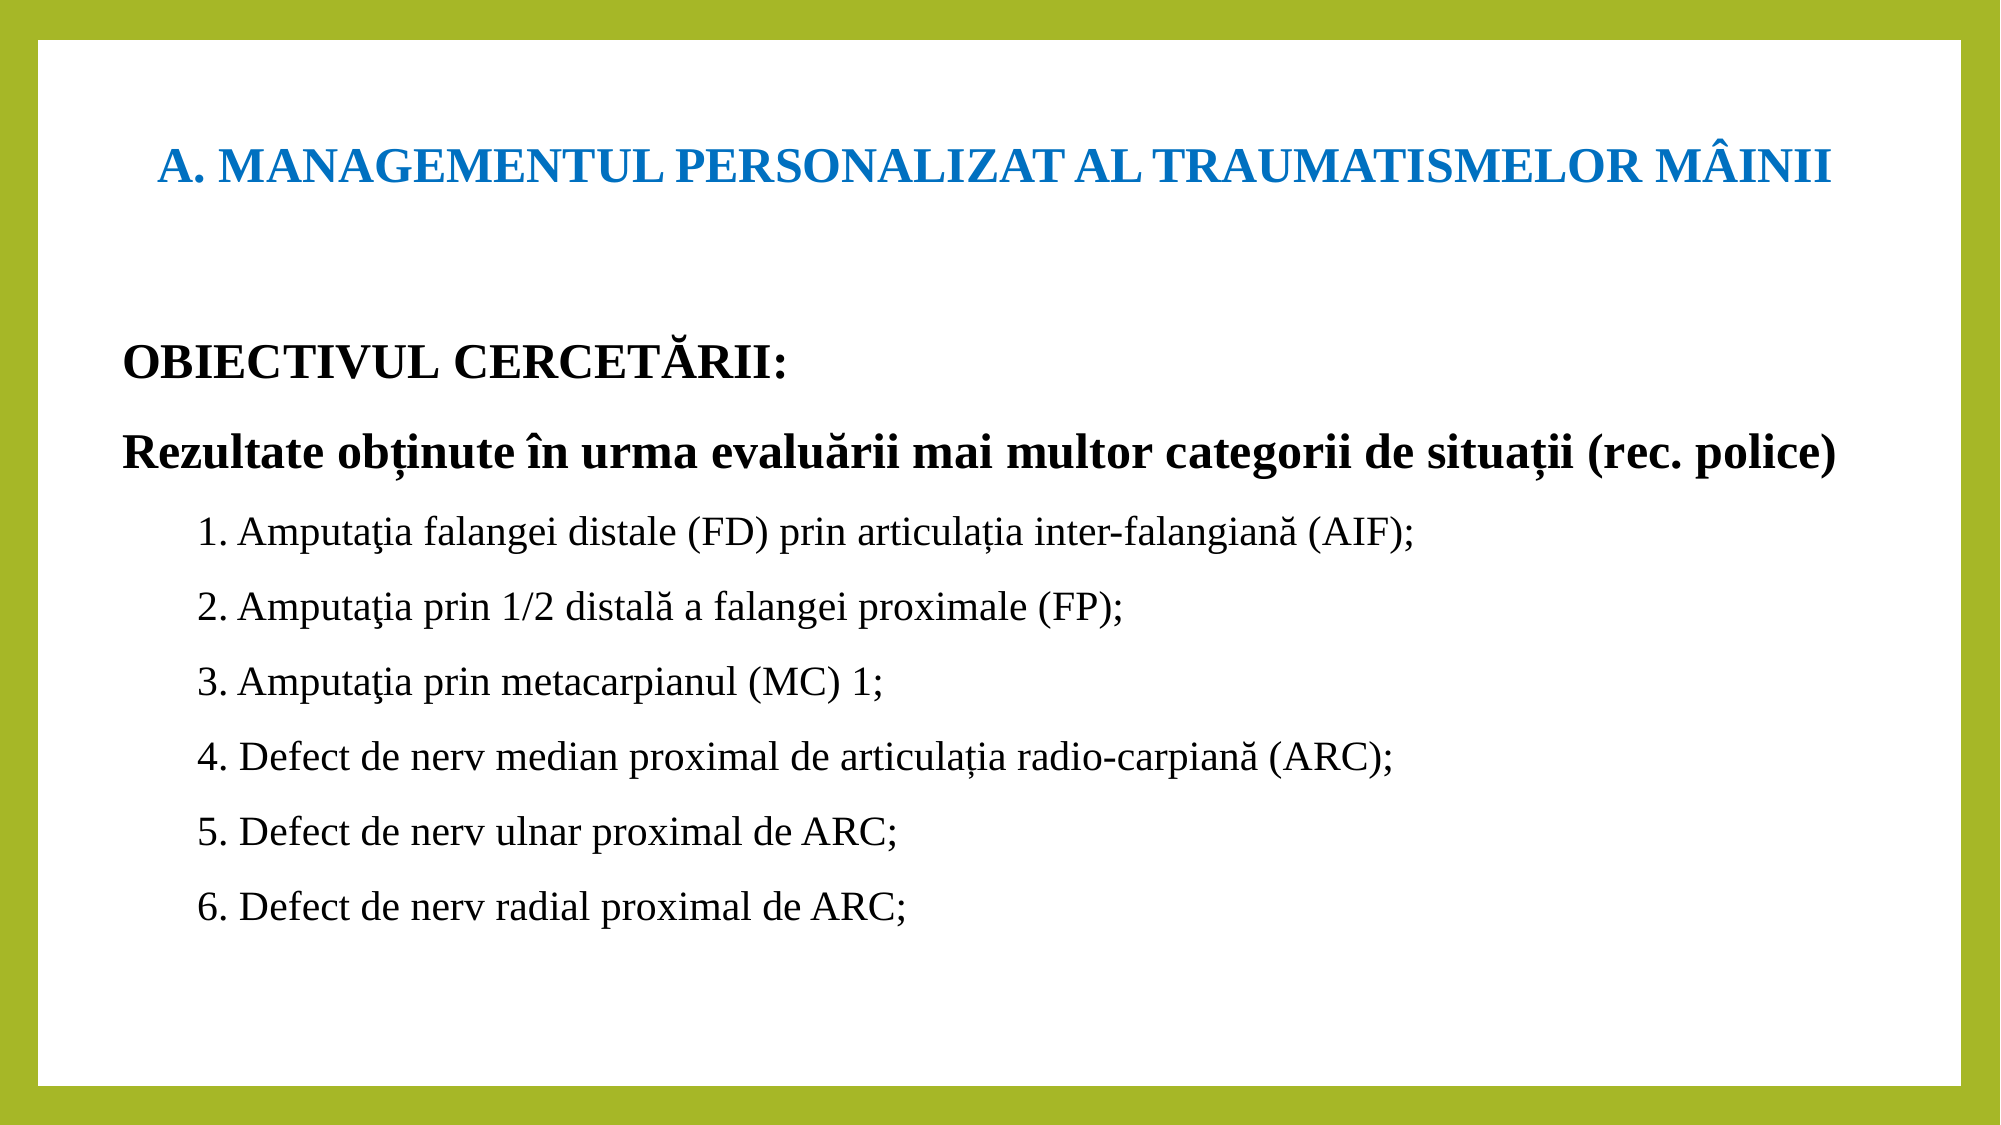

# A. MANAGEMENTUL PERSONALIZAT AL TRAUMATISMELOR MÂINII
OBIECTIVUL CERCETĂRII:
Rezultate obținute în urma evaluării mai multor categorii de situații (rec. police)
1. Amputaţia falangei distale (FD) prin articulația inter-falangiană (AIF);
2. Amputaţia prin 1/2 distală a falangei proximale (FP);
3. Amputaţia prin metacarpianul (MC) 1;
4. Defect de nerv median proximal de articulația radio-carpiană (ARC);
5. Defect de nerv ulnar proximal de ARC;
6. Defect de nerv radial proximal de ARC;